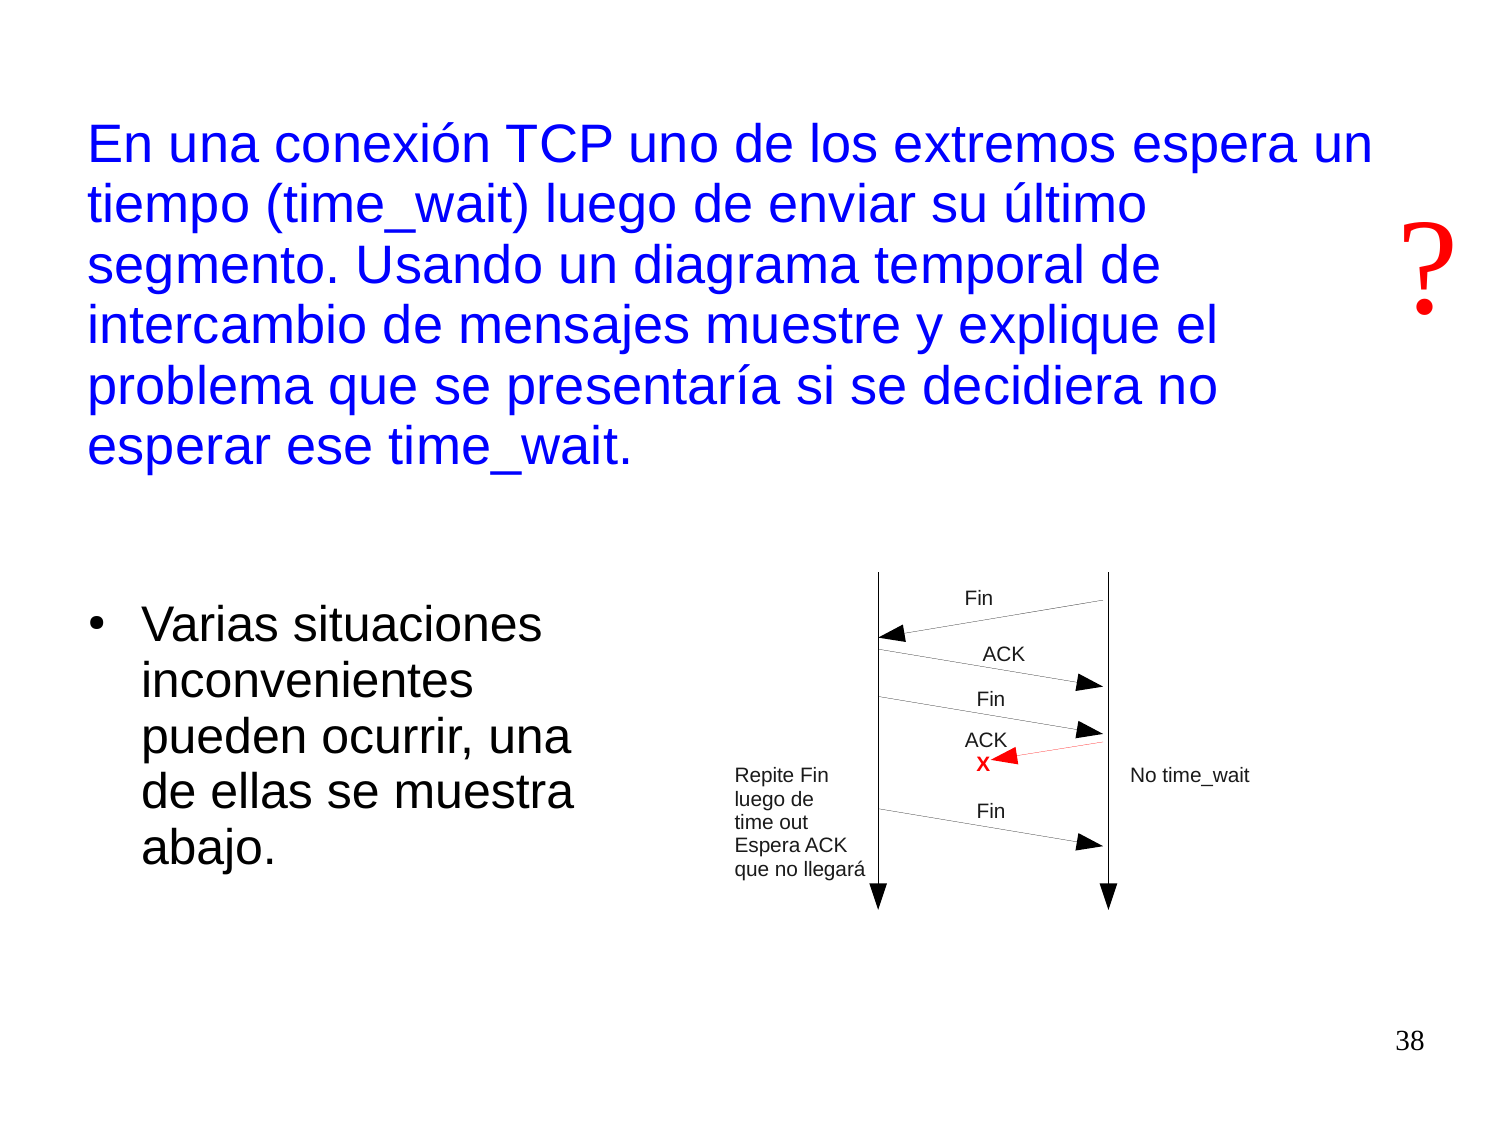

# En una conexión TCP uno de los extremos espera un tiempo (time_wait) luego de enviar su último segmento. Usando un diagrama temporal de intercambio de mensajes muestre y explique el problema que se presentaría si se decidiera no esperar ese time_wait.
Varias situaciones inconvenientes pueden ocurrir, una de ellas se muestra abajo.
38